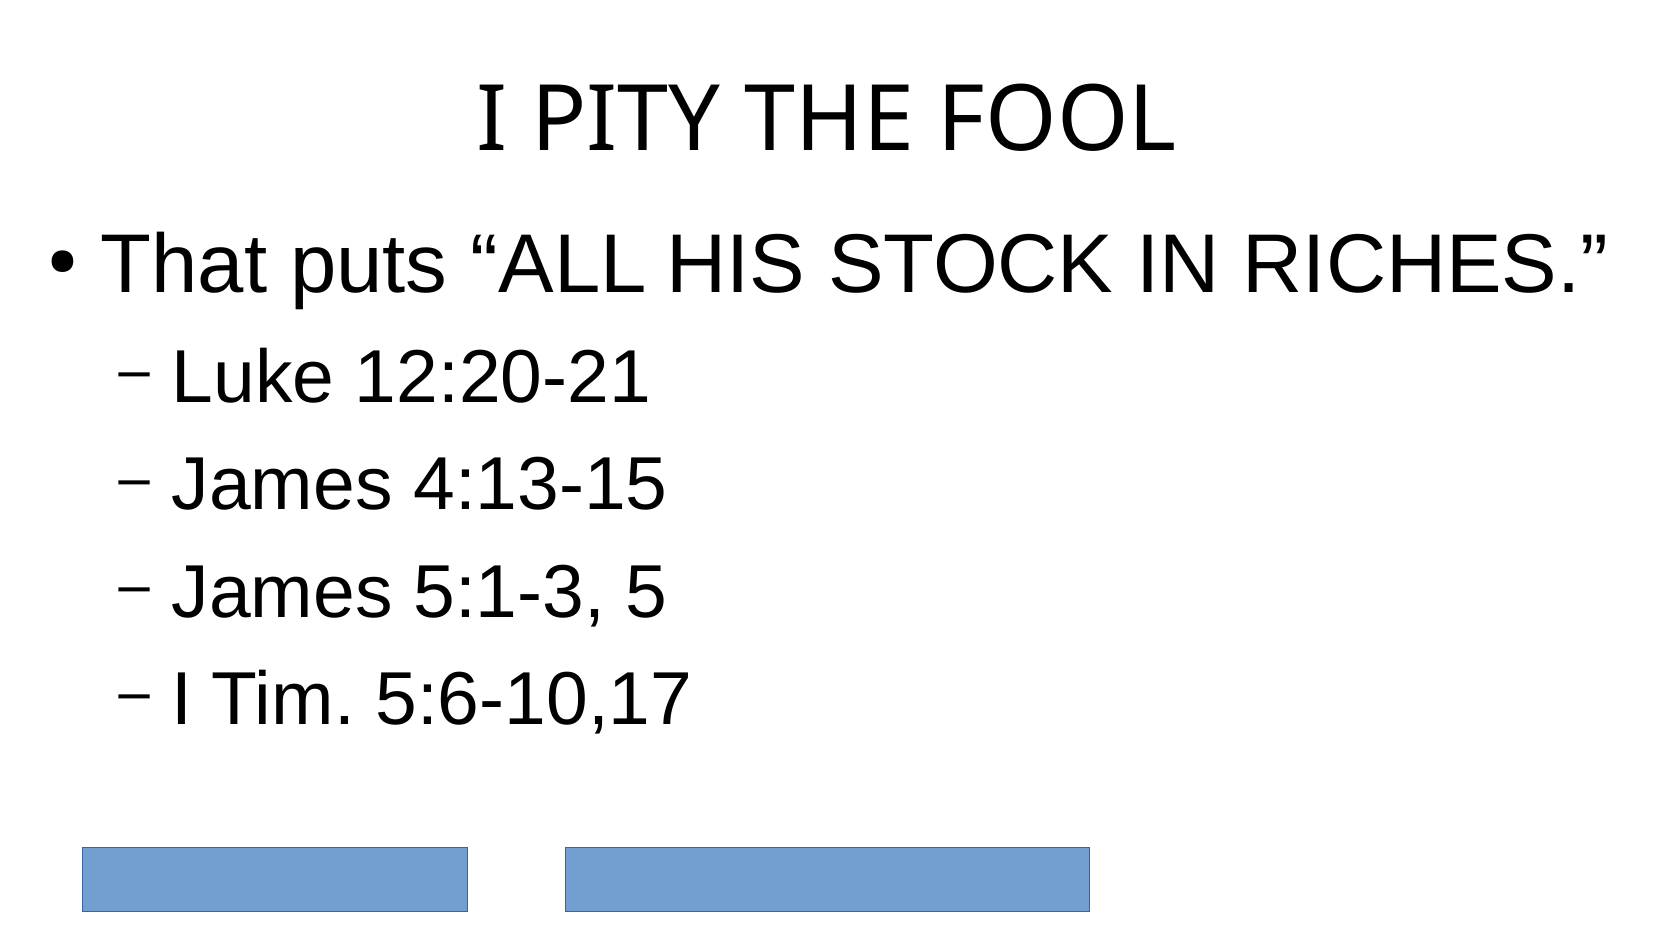

# I PITY THE FOOL
That puts “ALL HIS STOCK IN RICHES.”
Luke 12:20-21
James 4:13-15
James 5:1-3, 5
I Tim. 5:6-10,17